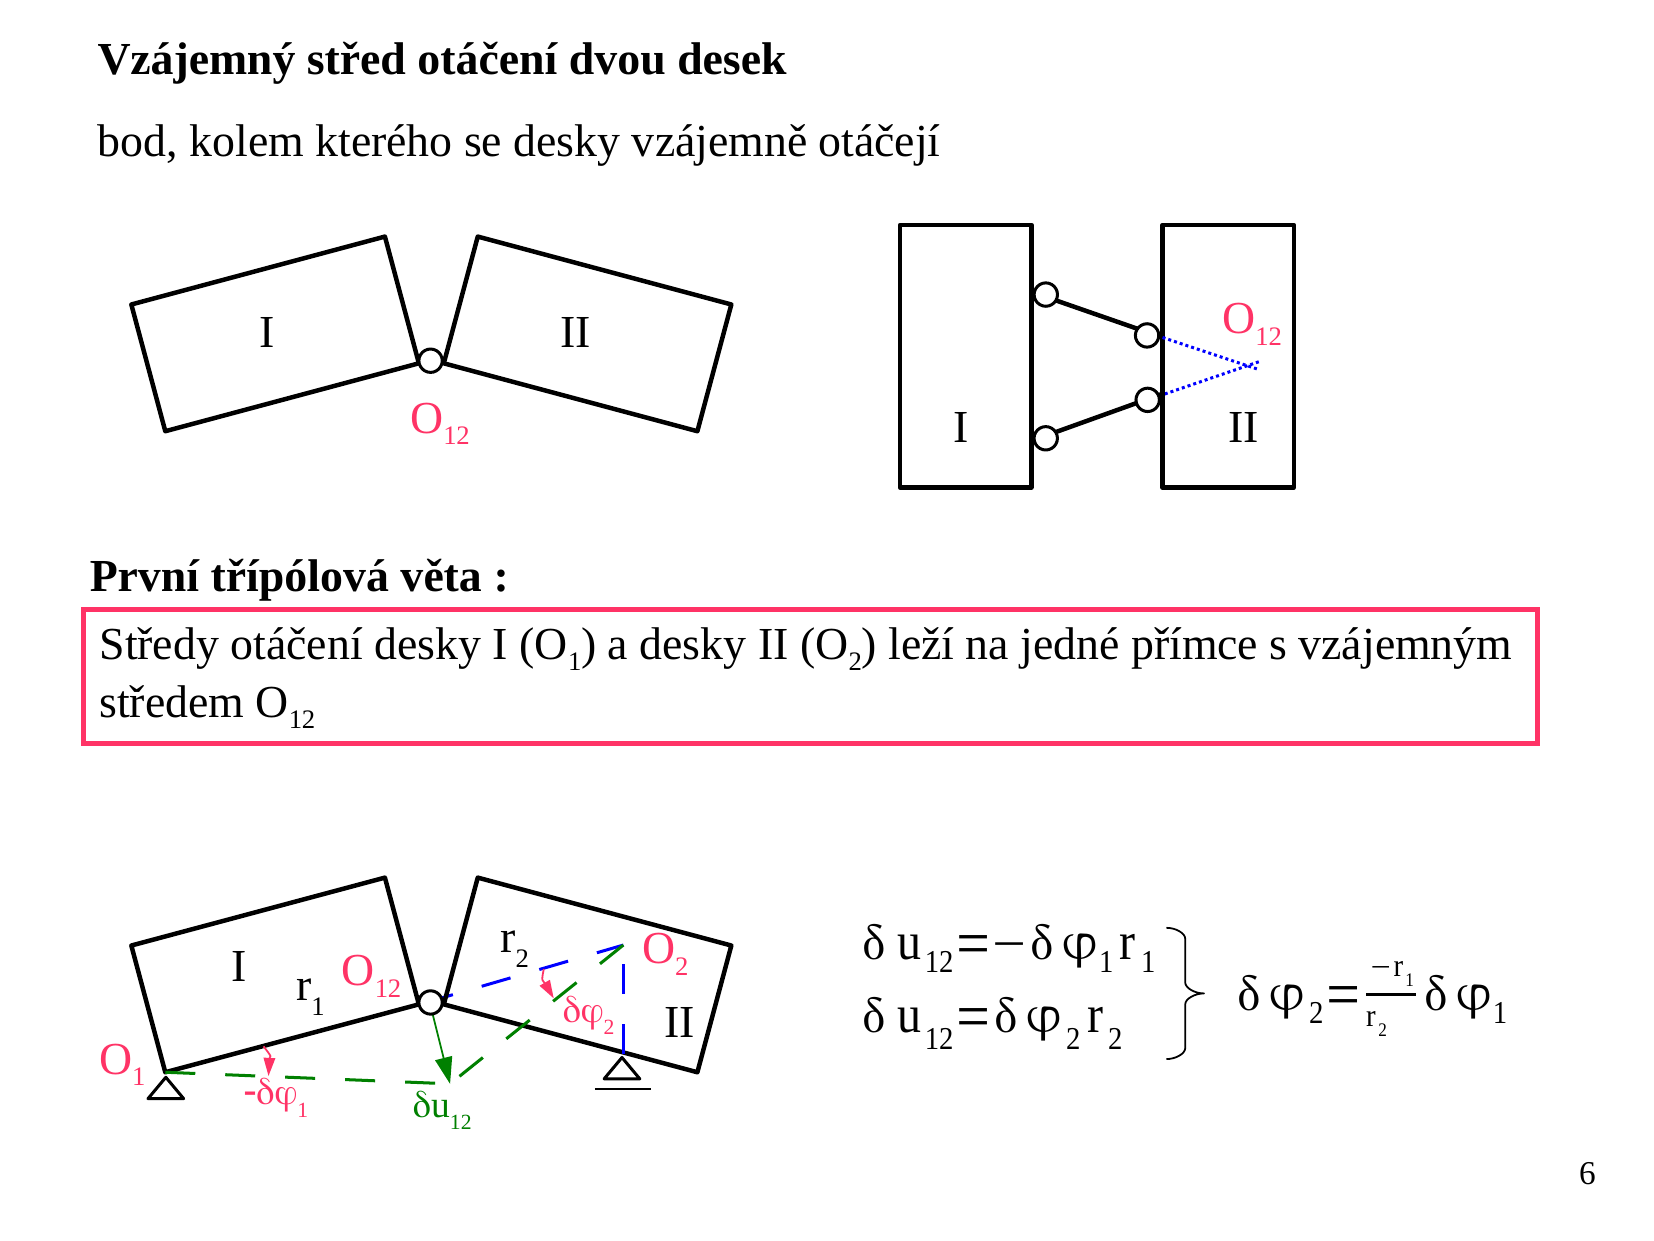

Vzájemný střed otáčení dvou desek
bod, kolem kterého se desky vzájemně otáčejí
O12
I
II
O12
I
II
První třípólová věta :
Středy otáčení desky I (O1) a desky II (O2) leží na jedné přímce s vzájemným středem O12
r2
O2
I
O12
r1
dj2
II
O1
-dj1
du12
6